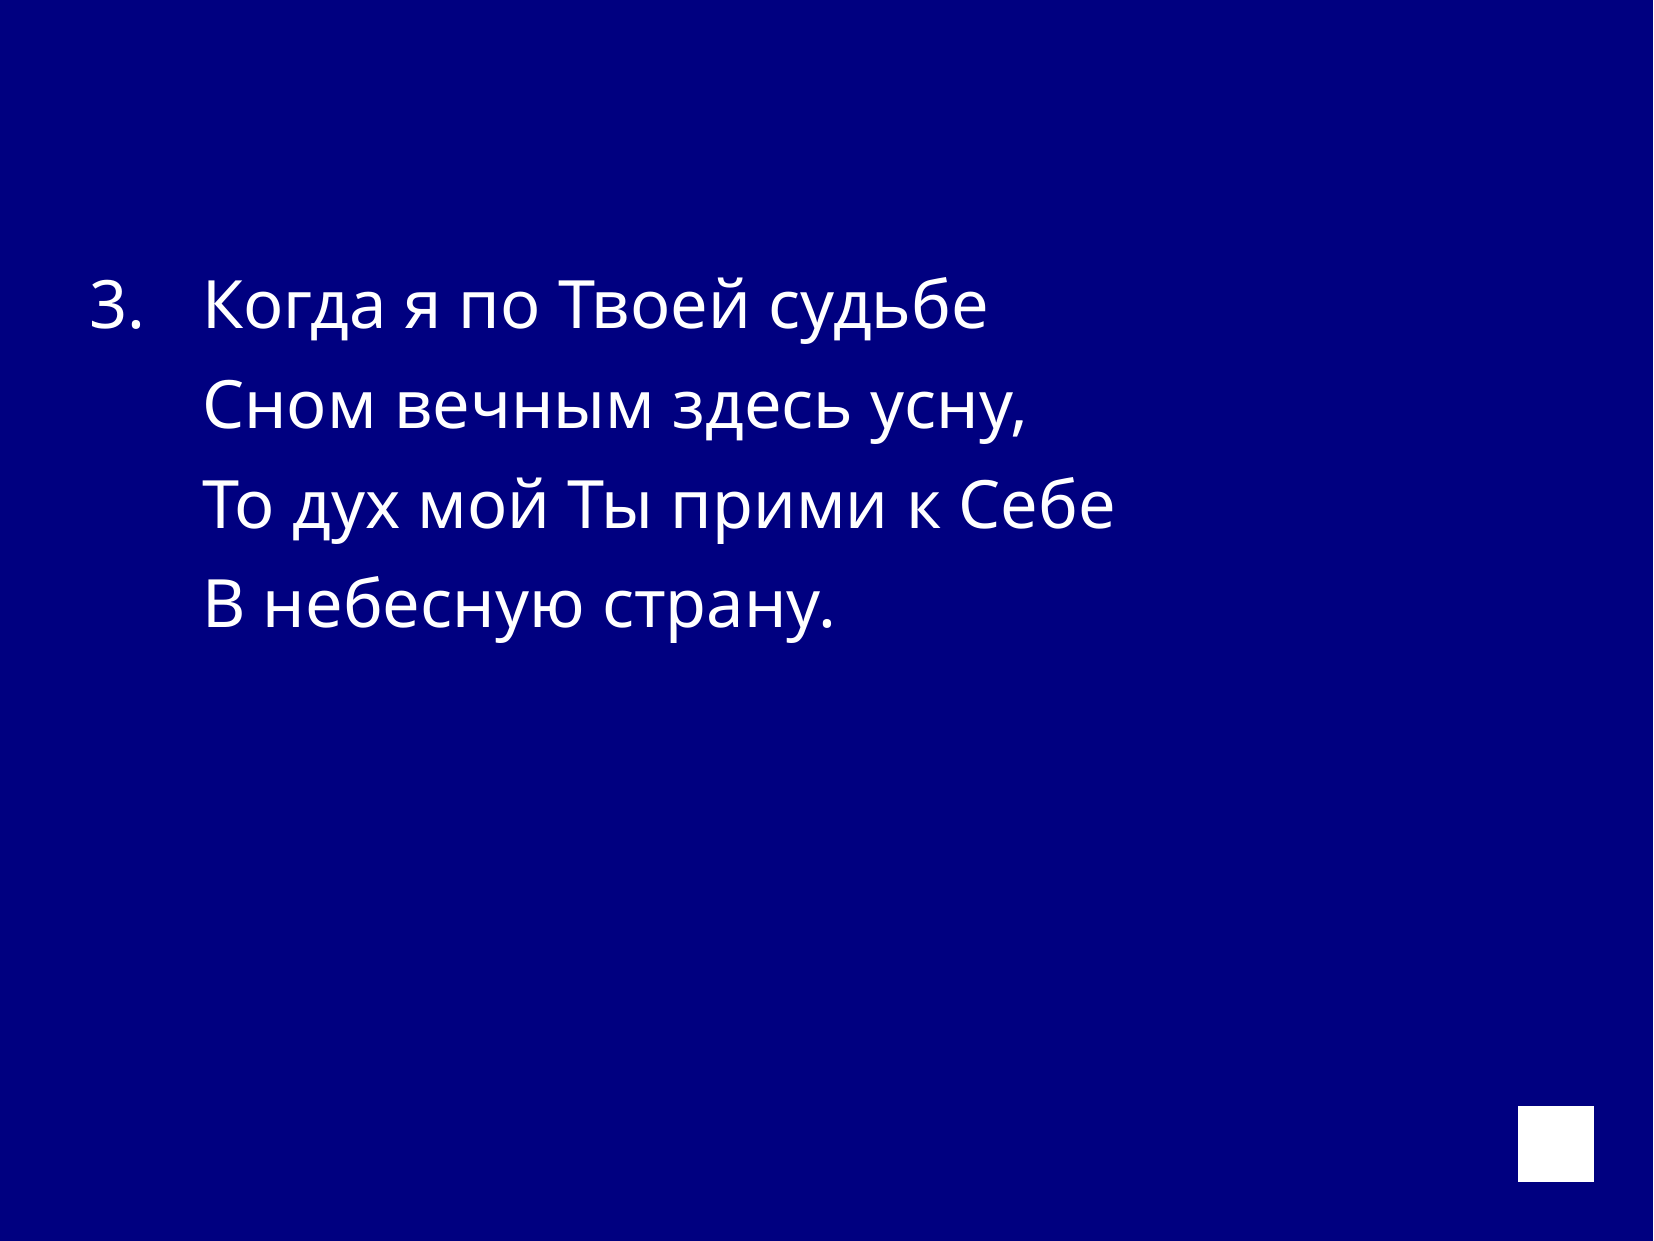

3.	Когда я по Твоей судьбе
	Сном вечным здесь усну,
	То дух мой Ты прими к Себе
	В небесную страну.